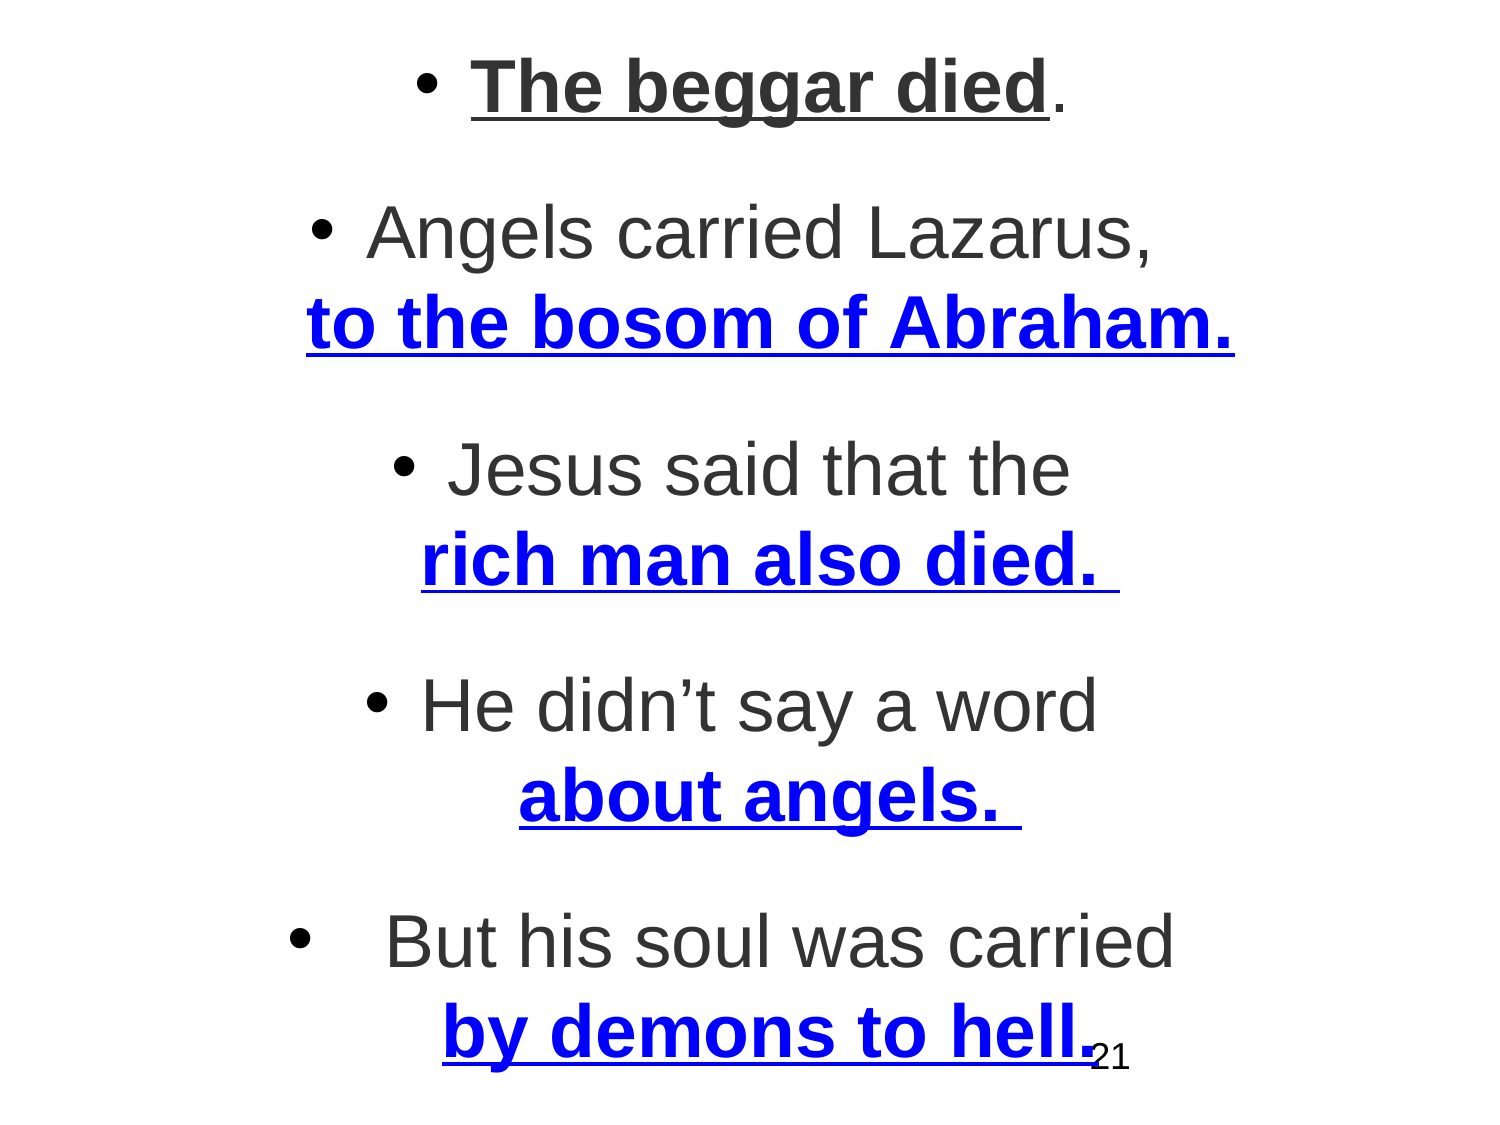

# The beggar died.
Angels carried Lazarus,
to the bosom of Abraham.
Jesus said that the
rich man also died.
He didn’t say a word
about angels.
 But his soul was carried
by demons to hell.
21